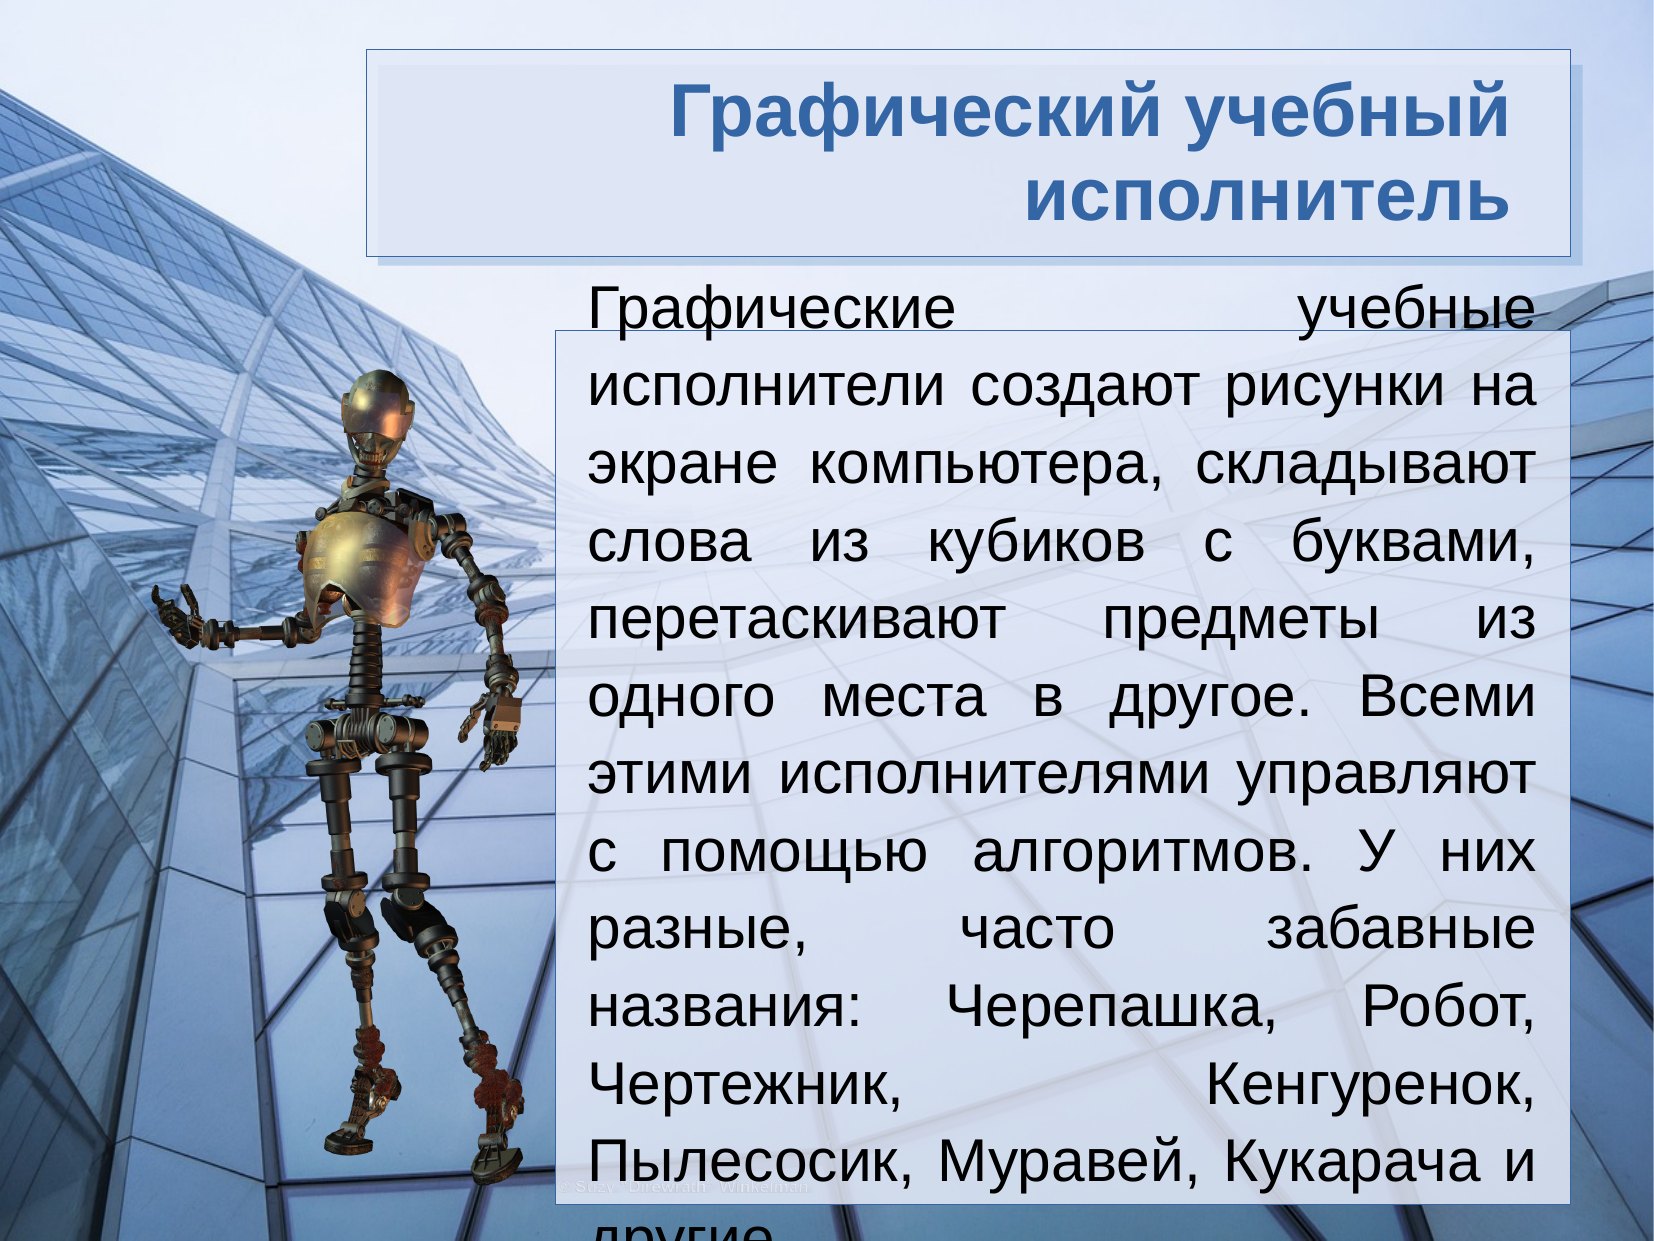

# Графический учебный исполнитель
Графические учебные исполнители создают рисунки на экране компьютера, складывают слова из кубиков с буквами, перетаскивают предметы из одного места в другое. Всеми этими исполнителями управляют с помощью алгоритмов. У них разные, часто забавные названия: Черепашка, Робот, Чертежник, Кенгуренок, Пылесосик, Муравей, Кукарача и другие.